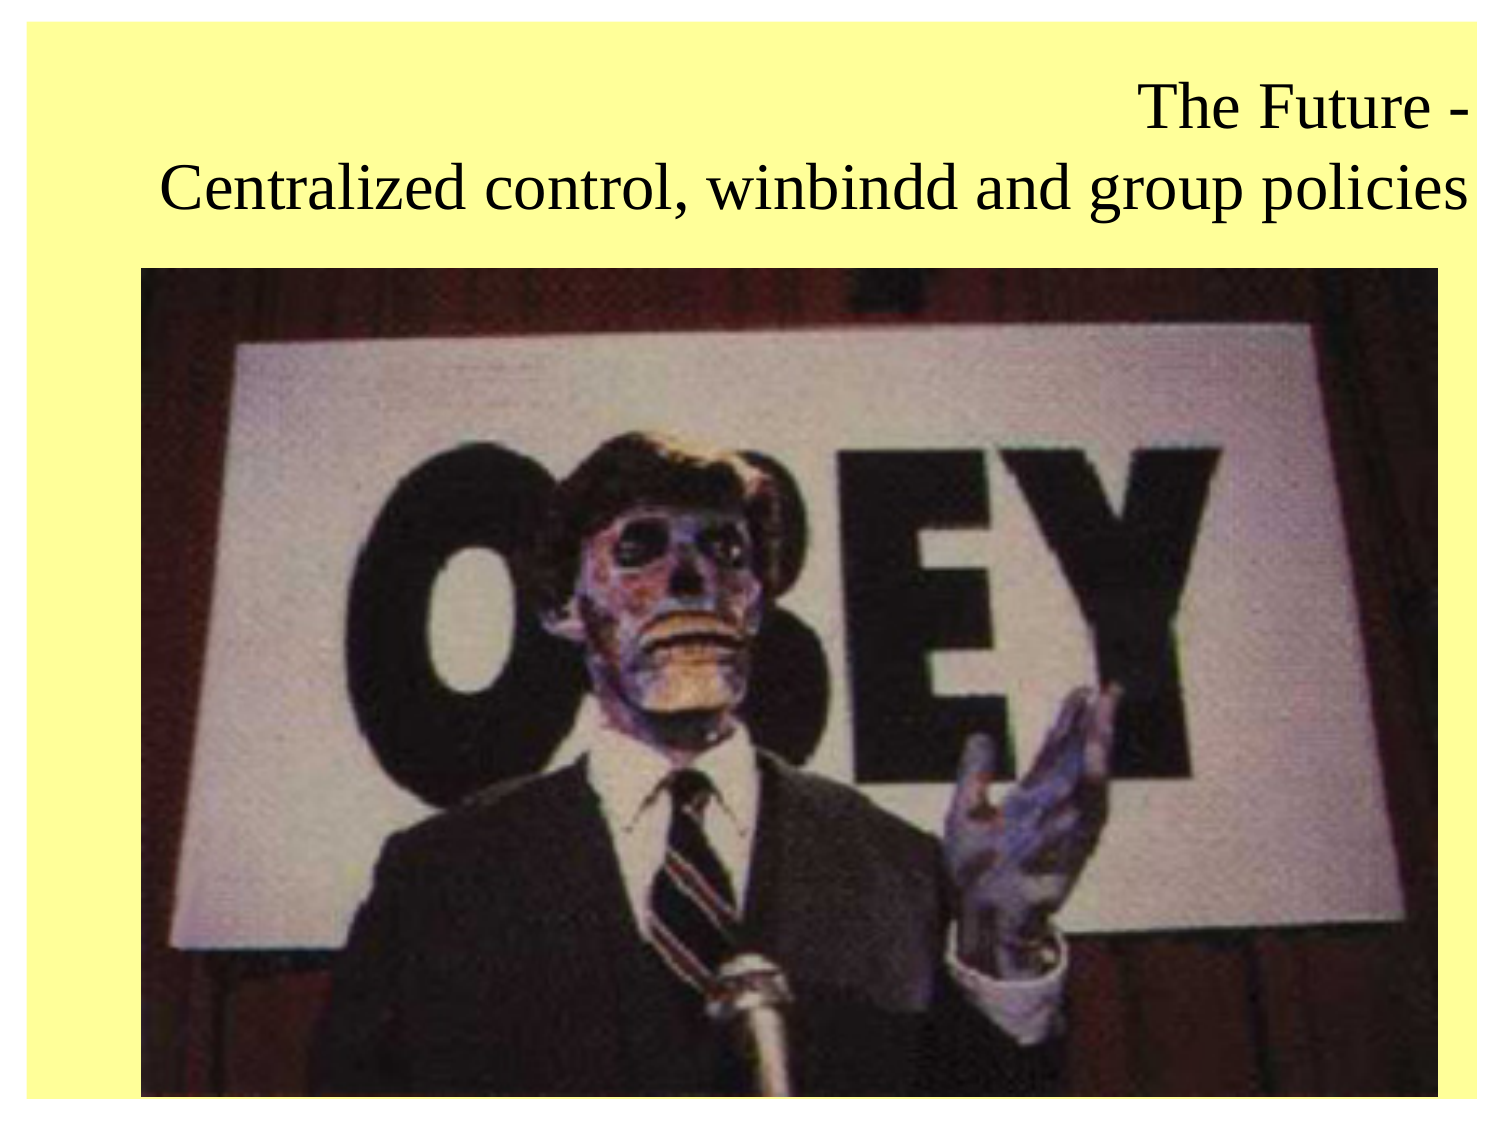

# The Future - Centralized control, winbindd and group policies